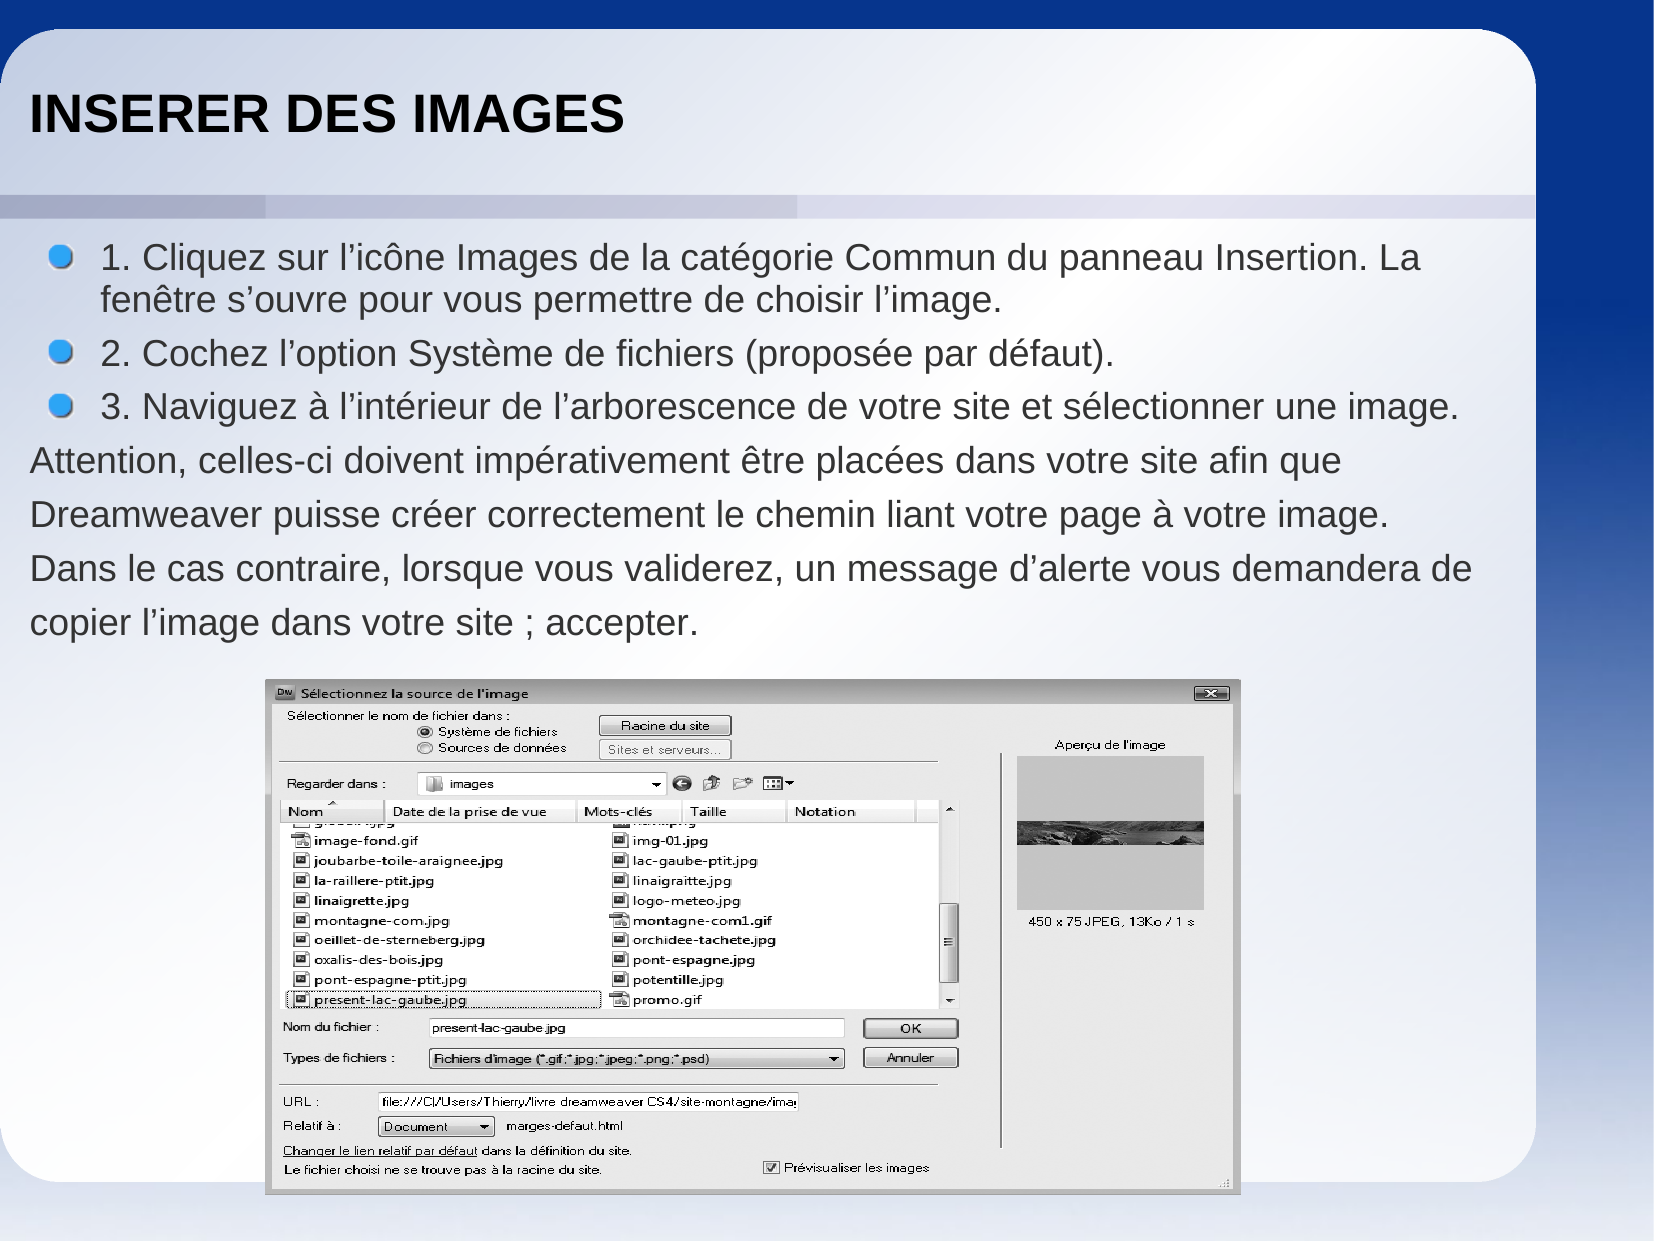

# INSERER DES IMAGES
1. Cliquez sur l’icône Images de la catégorie Commun du panneau Insertion. La fenêtre s’ouvre pour vous permettre de choisir l’image.
2. Cochez l’option Système de fichiers (proposée par défaut).
3. Naviguez à l’intérieur de l’arborescence de votre site et sélectionner une image.
Attention, celles-ci doivent impérativement être placées dans votre site afin que
Dreamweaver puisse créer correctement le chemin liant votre page à votre image.
Dans le cas contraire, lorsque vous validerez, un message d’alerte vous demandera de
copier l’image dans votre site ; accepter.